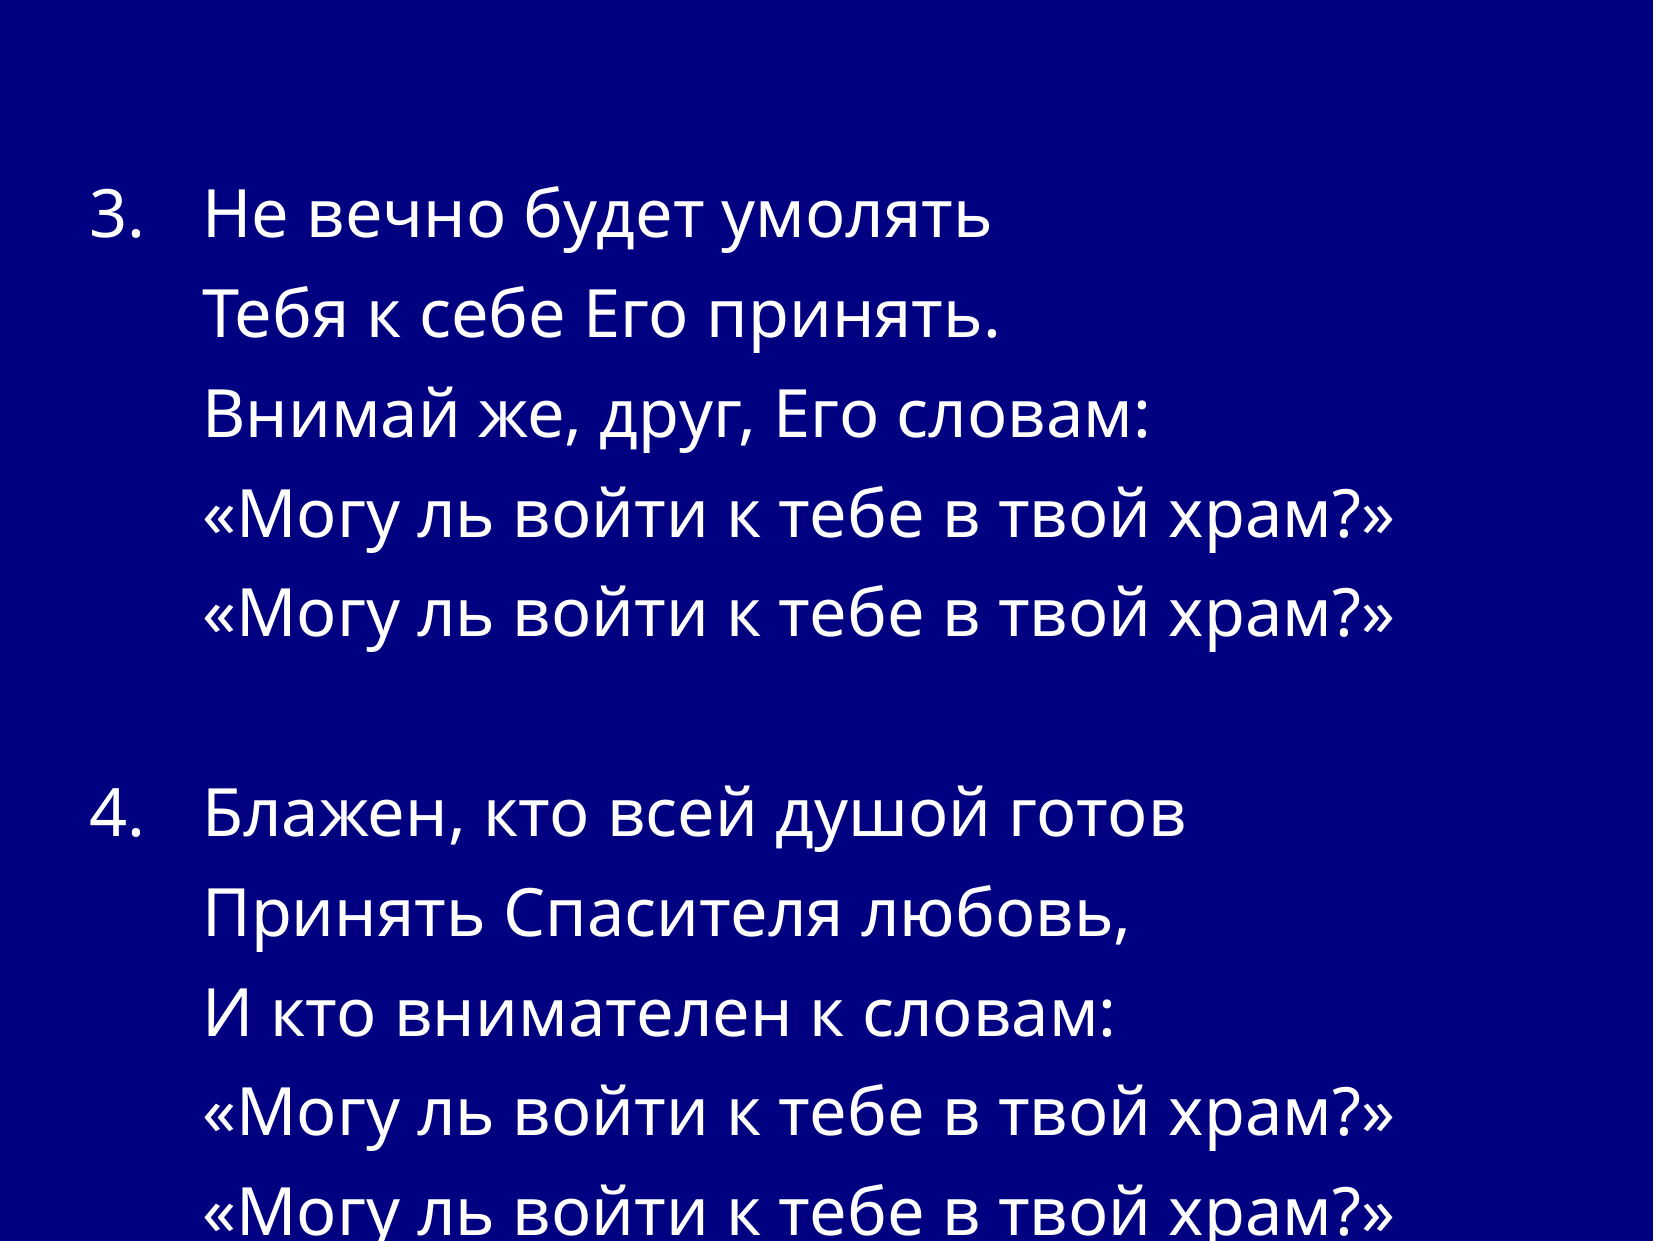

3.	Не вечно будет умолять
	Тебя к себе Его принять.
	Внимай же, друг, Его словам:
	«Могу ль войти к тебе в твой храм?»
	«Могу ль войти к тебе в твой храм?»
4.	Блажен, кто всей душой готов
	Принять Спасителя любовь,
	И кто внимателен к словам:
	«Могу ль войти к тебе в твой храм?»
	«Могу ль войти к тебе в твой храм?»